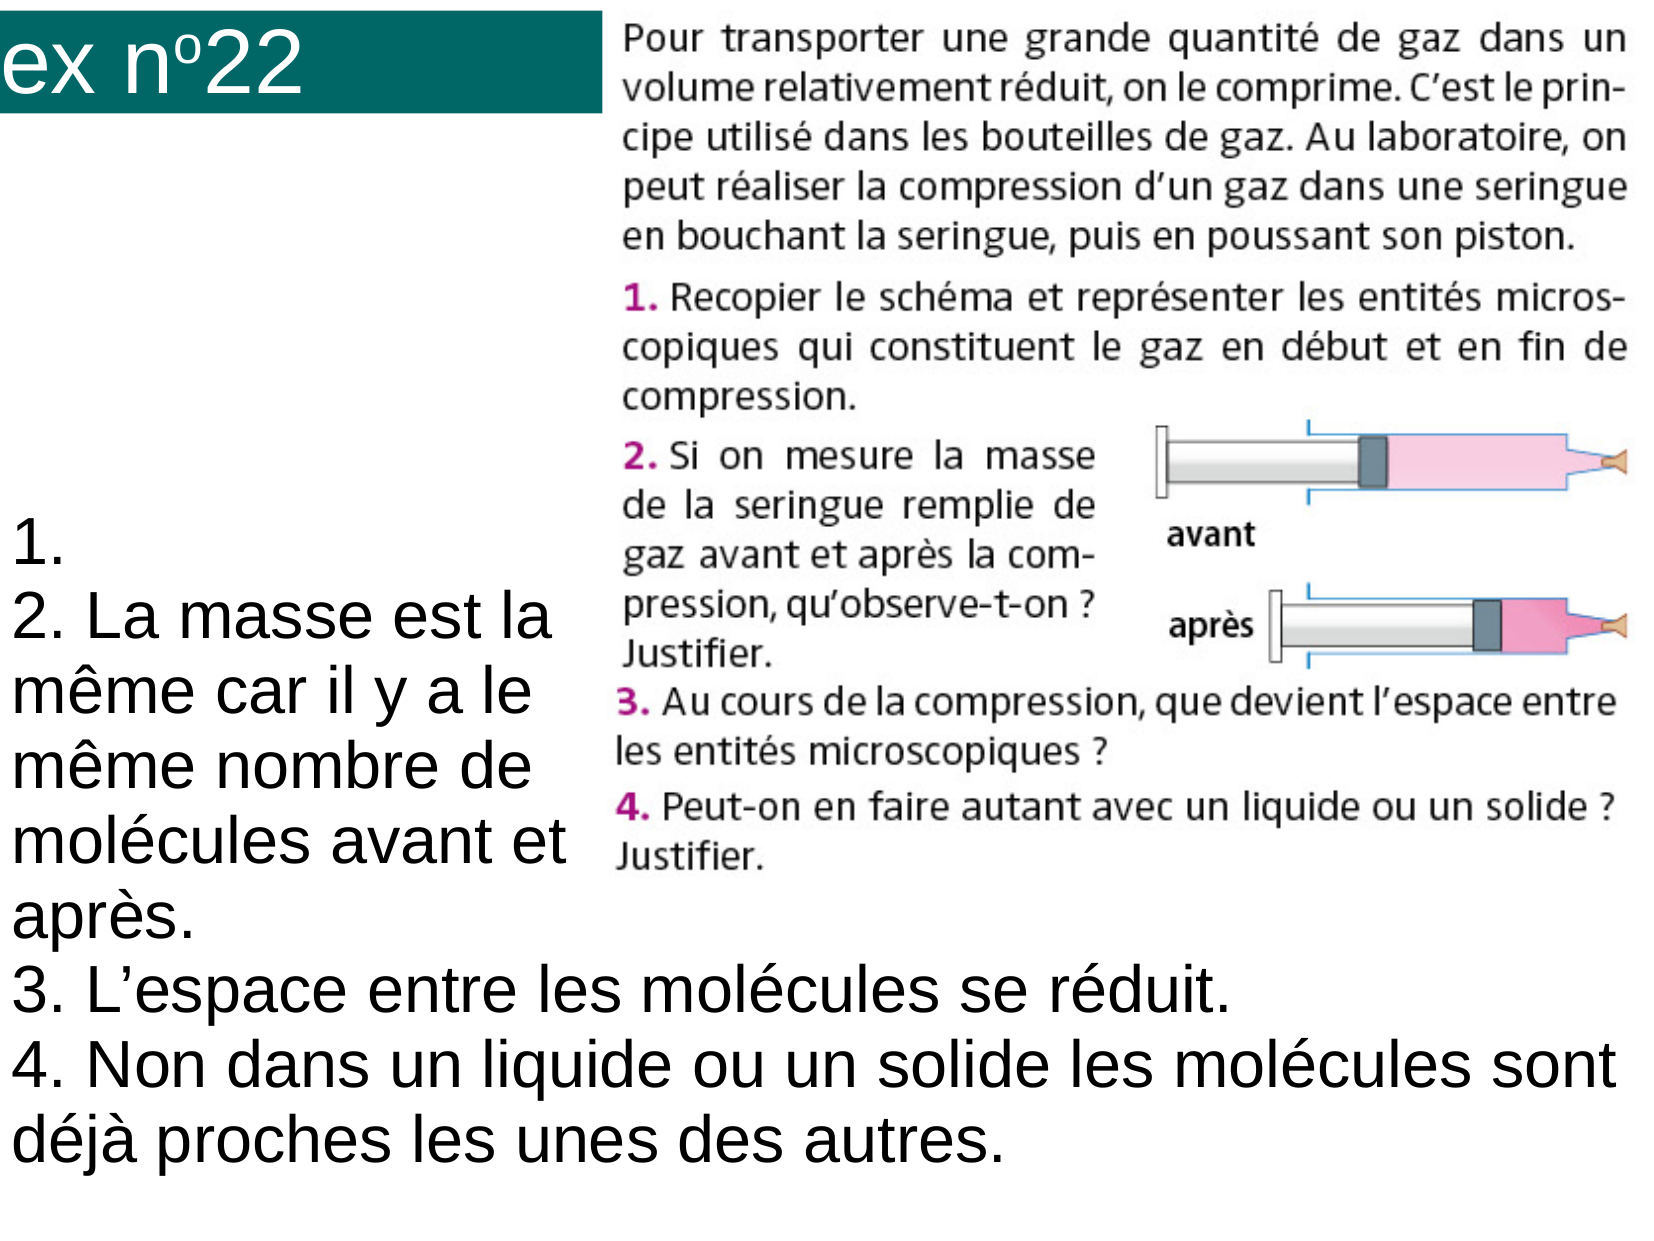

# ex no22
1.
2. La masse est la
même car il y a le
même nombre de
molécules avant et
après.
3. L’espace entre les molécules se réduit.
4. Non dans un liquide ou un solide les molécules sont déjà proches les unes des autres.